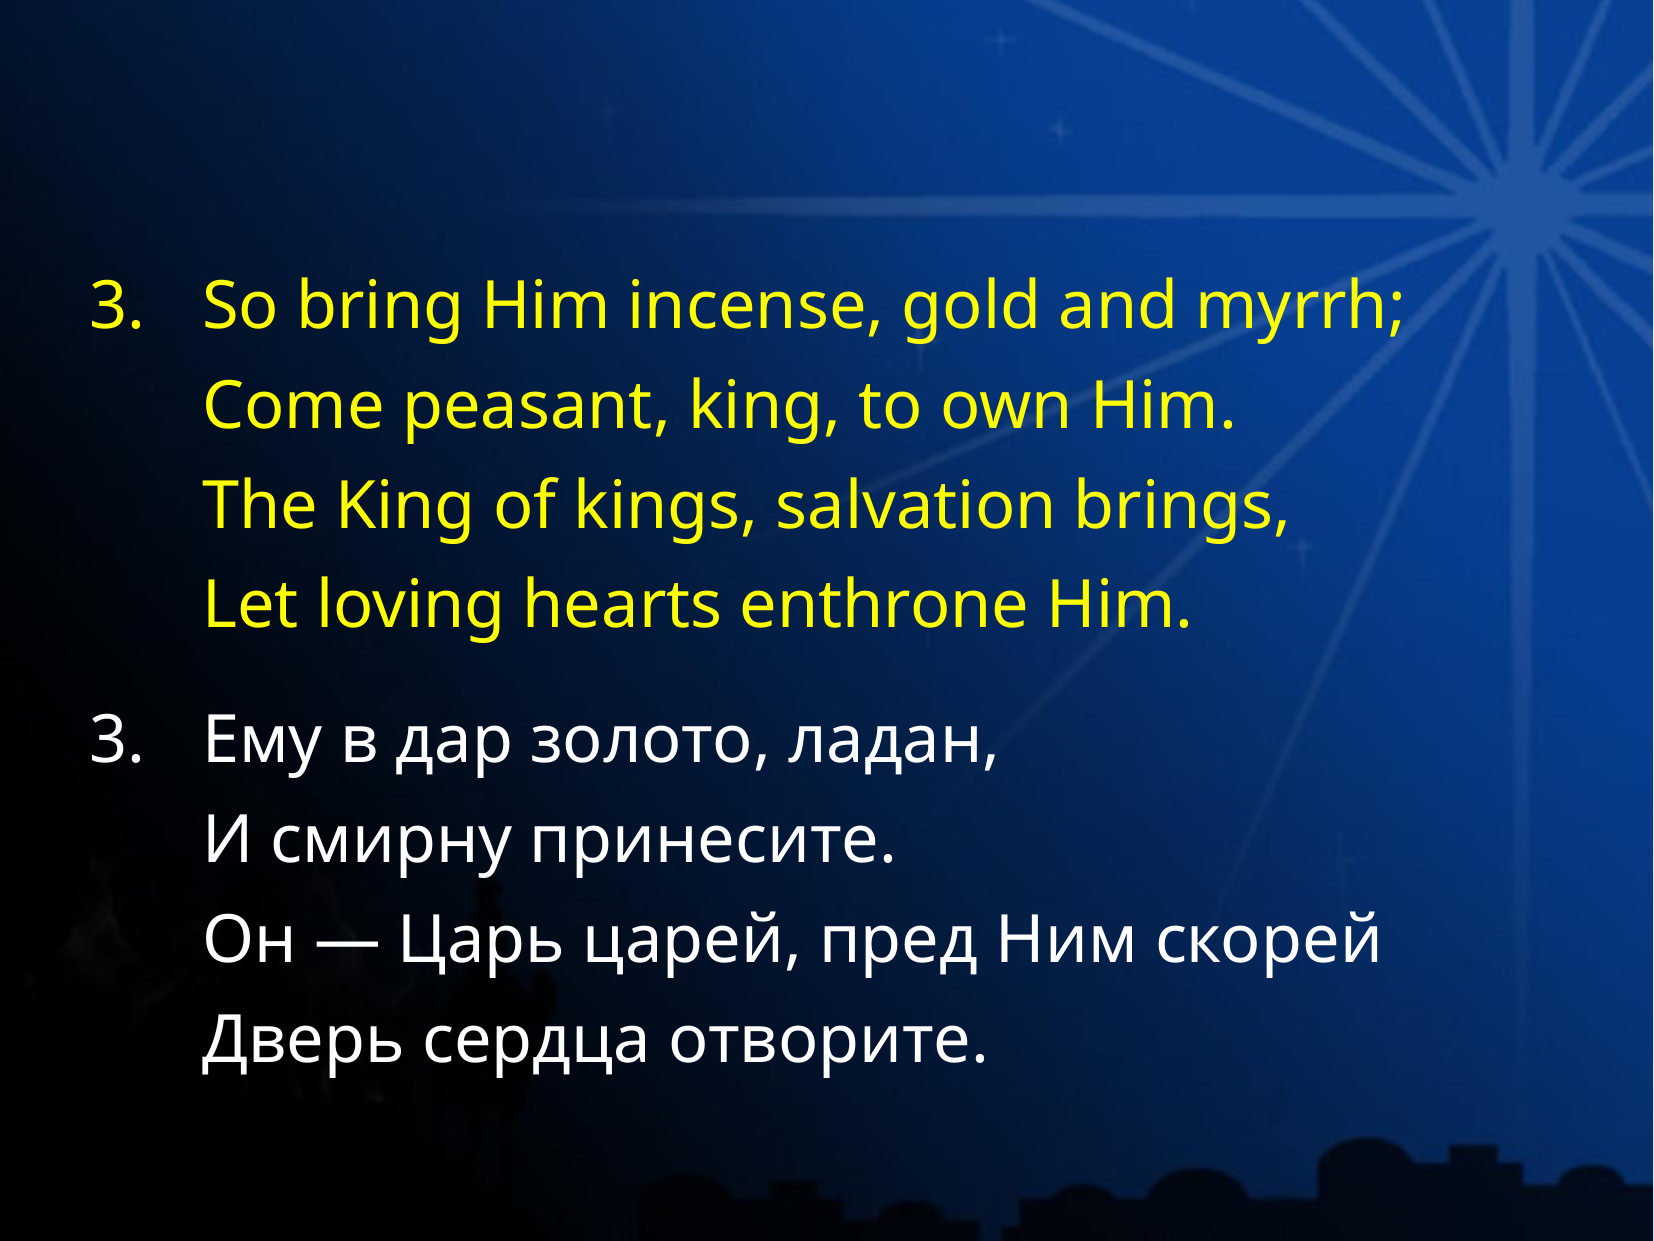

3.	So bring Him incense, gold and myrrh;
	Come peasant, king, to own Him.
	The King of kings, salvation brings,
	Let loving hearts enthrone Him.
3.	Ему в дар золото, ладан,
	И смирну принесите.
	Он — Царь царей, пред Ним скорей
	Дверь сердца отворите.